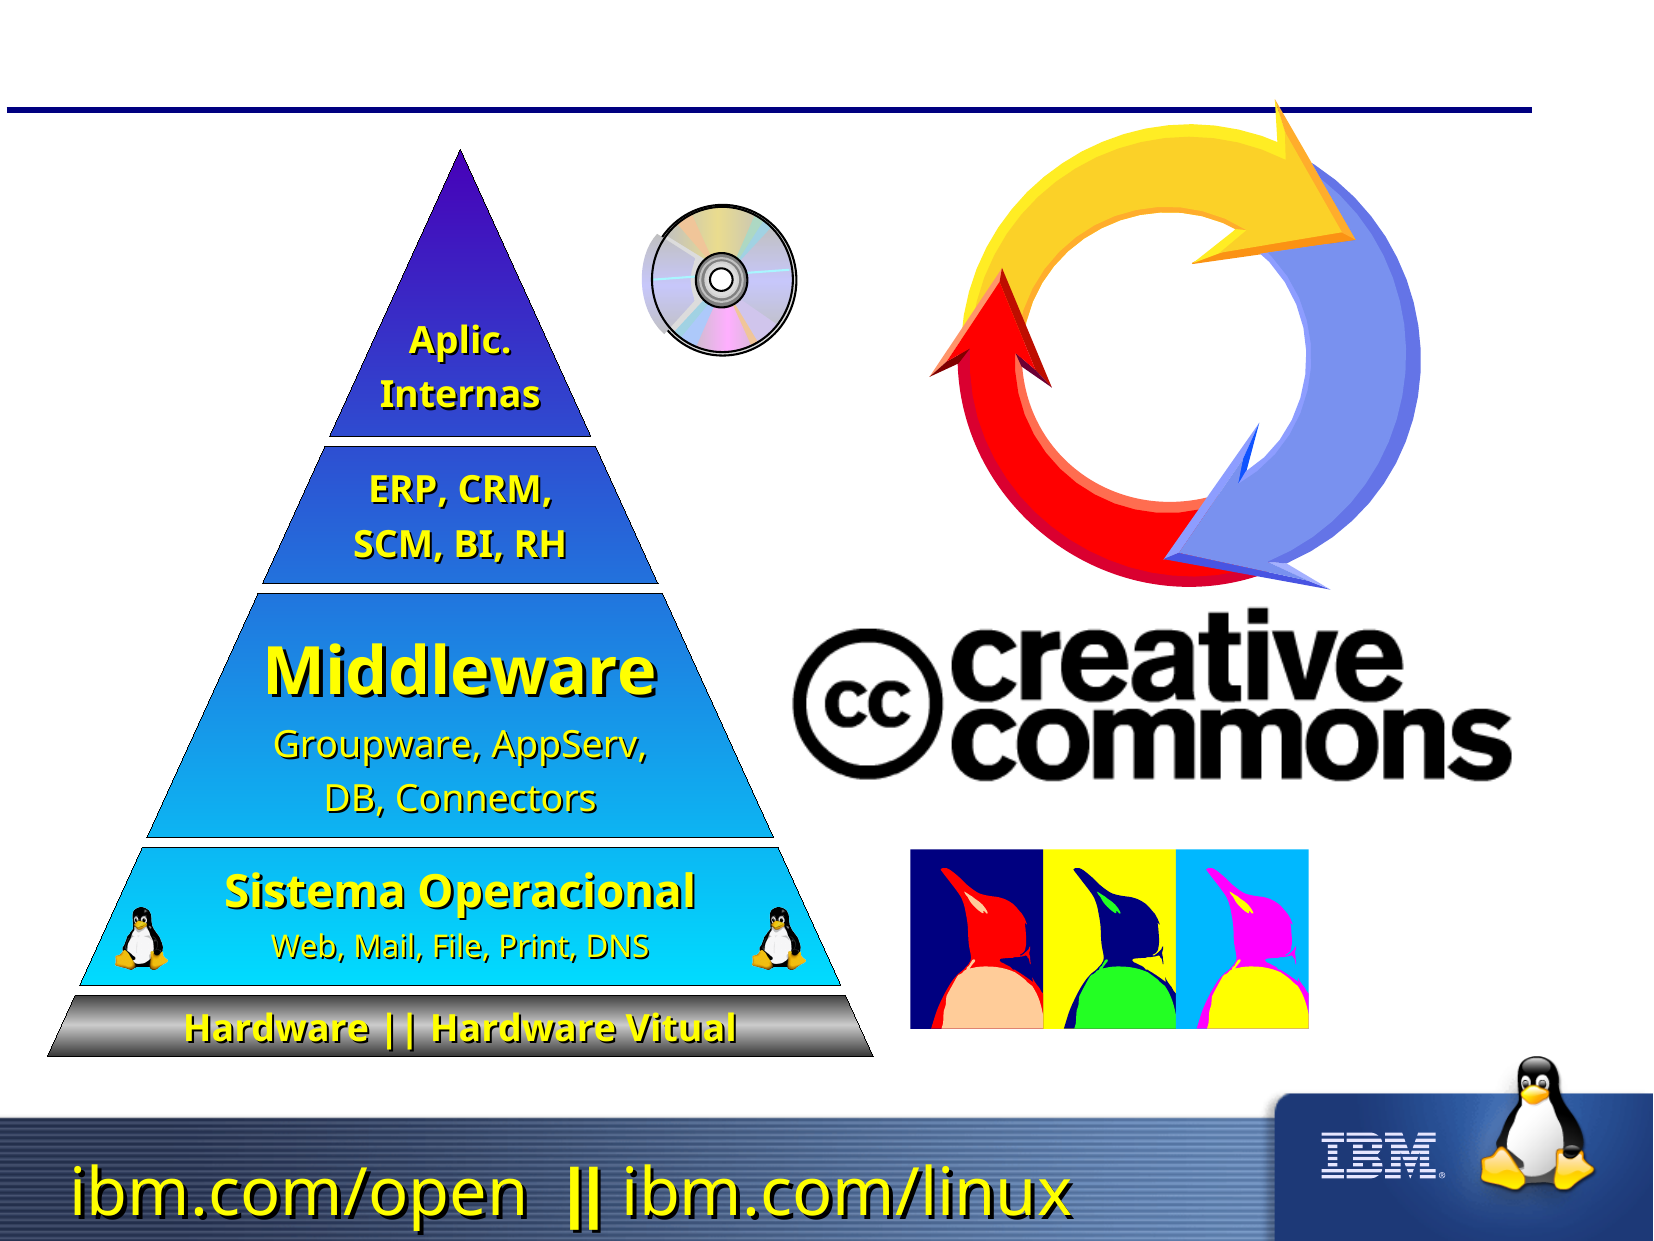

Aplic.
Internas
ERP, CRM,
SCM, BI, RH
Middleware
Groupware, AppServ,
DB, Connectors
Sistema Operacional
Web, Mail, File, Print, DNS
Hardware || Hardware Vitual